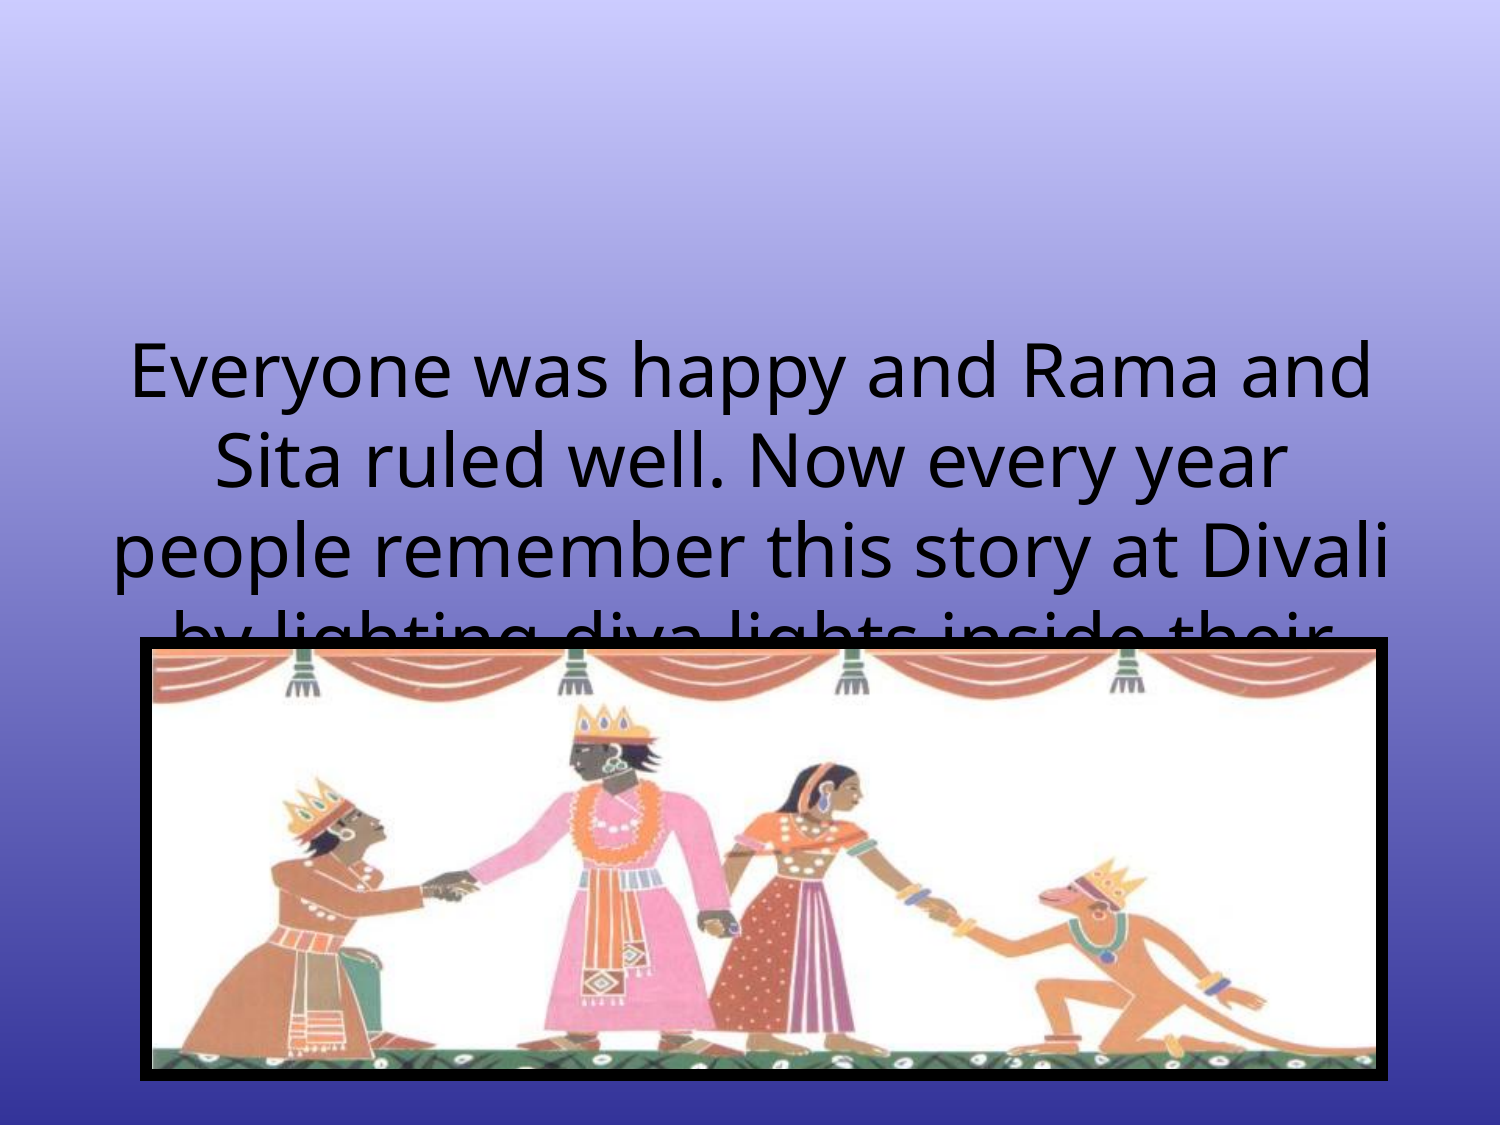

Everyone was happy and Rama and Sita ruled well. Now every year people remember this story at Divali by lighting diva lights inside their homes and fireworks outside.